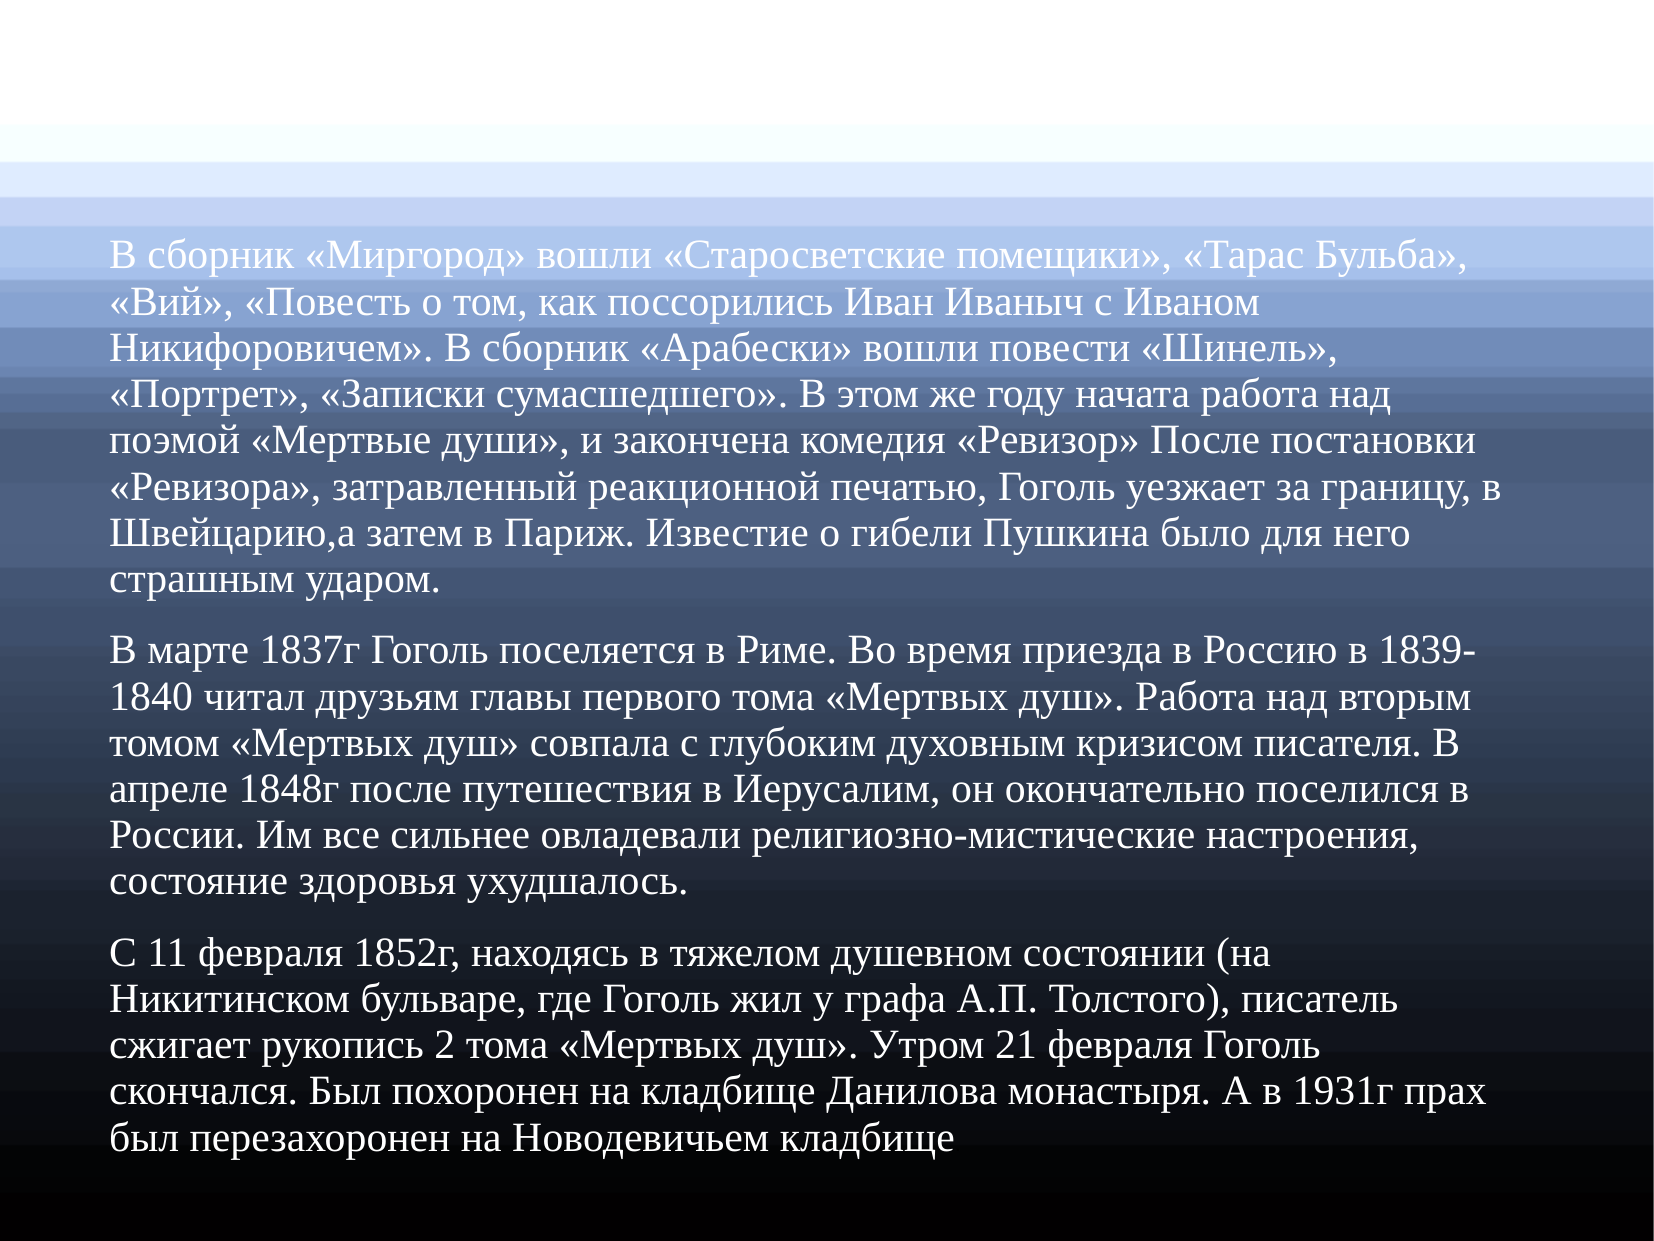

В сборник «Миргород» вошли «Старосветские помещики», «Тарас Бульба», «Вий», «Повесть о том, как поссорились Иван Иваныч с Иваном Никифоровичем». В сборник «Арабески» вошли повести «Шинель», «Портрет», «Записки сумасшедшего». В этом же году начата работа над поэмой «Мертвые души», и закончена комедия «Ревизор» После постановки «Ревизора», затравленный реакционной печатью, Гоголь уезжает за границу, в Швейцарию,а затем в Париж. Известие о гибели Пушкина было для него страшным ударом.
В марте 1837г Гоголь поселяется в Риме. Во время приезда в Россию в 1839-1840 читал друзьям главы первого тома «Мертвых душ». Работа над вторым томом «Мертвых душ» совпала с глубоким духовным кризисом писателя. В апреле 1848г после путешествия в Иерусалим, он окончательно поселился в России. Им все сильнее овладевали религиозно-мистические настроения, состояние здоровья ухудшалось.
С 11 февраля 1852г, находясь в тяжелом душевном состоянии (на Никитинском бульваре, где Гоголь жил у графа А.П. Толстого), писатель сжигает рукопись 2 тома «Мертвых душ». Утром 21 февраля Гоголь скончался. Был похоронен на кладбище Данилова монастыря. А в 1931г прах был перезахоронен на Новодевичьем кладбище.